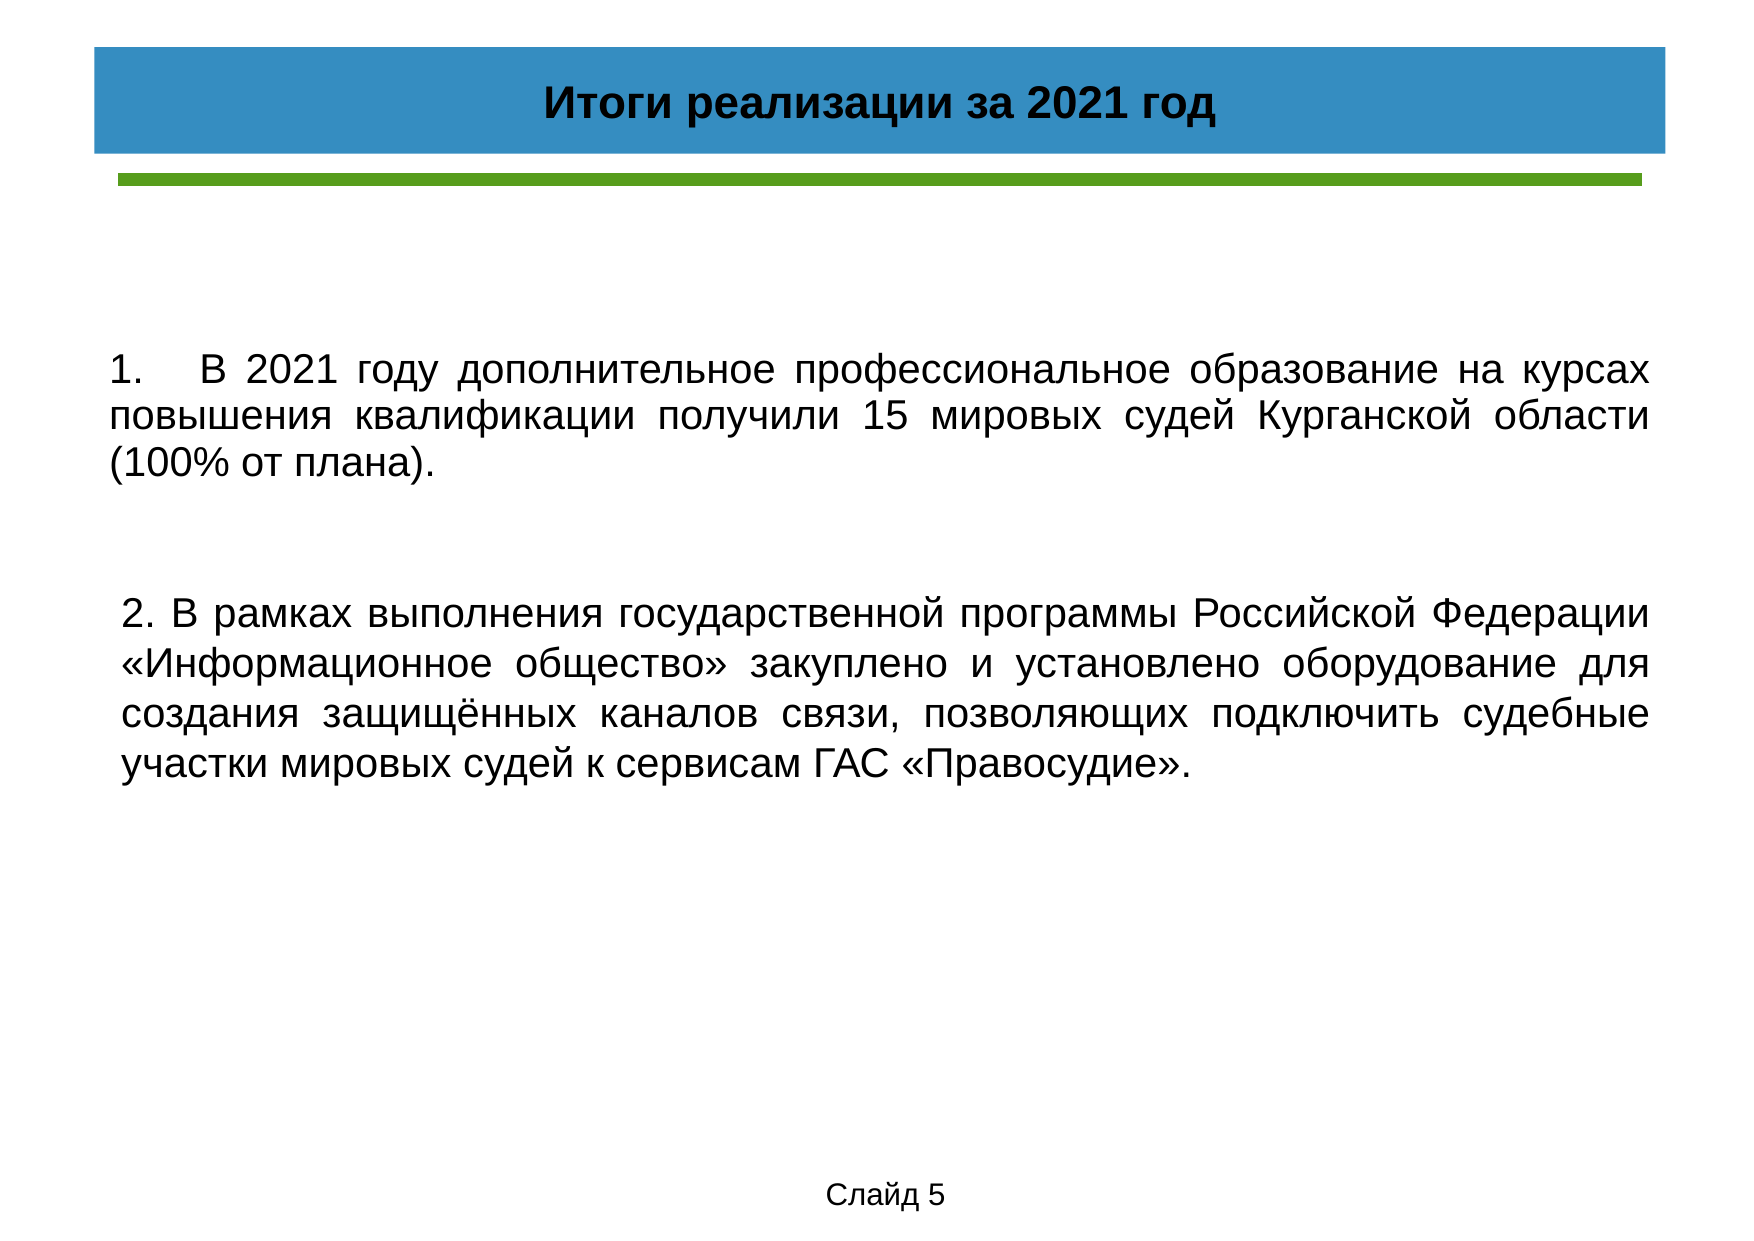

Итоги реализации за 2021 год
1. В 2021 году дополнительное профессиональное образование на курсах повышения квалификации получили 15 мировых судей Курганской области (100% от плана).
2. В рамках выполнения государственной программы Российской Федерации «Информационное общество» закуплено и установлено оборудование для создания защищённых каналов связи, позволяющих подключить судебные участки мировых судей к сервисам ГАС «Правосудие».
Слайд 5